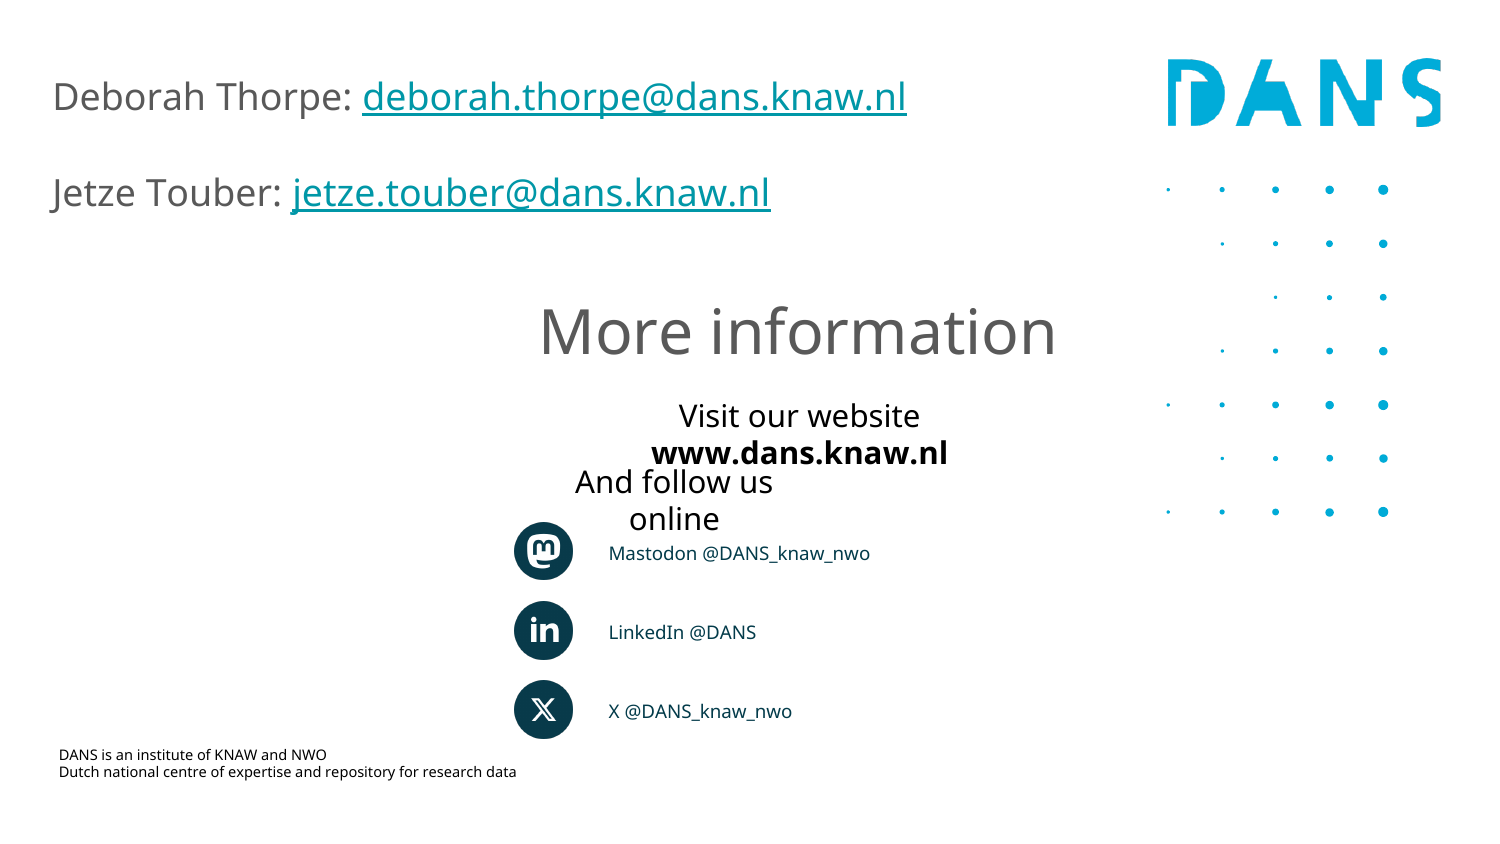

Deborah Thorpe: deborah.thorpe@dans.knaw.nl
Jetze Touber: jetze.touber@dans.knaw.nl
More information
Visit our website www.dans.knaw.nl
And follow us online
Mastodon @DANS_knaw_nwo
LinkedIn @DANS
X @DANS_knaw_nwo